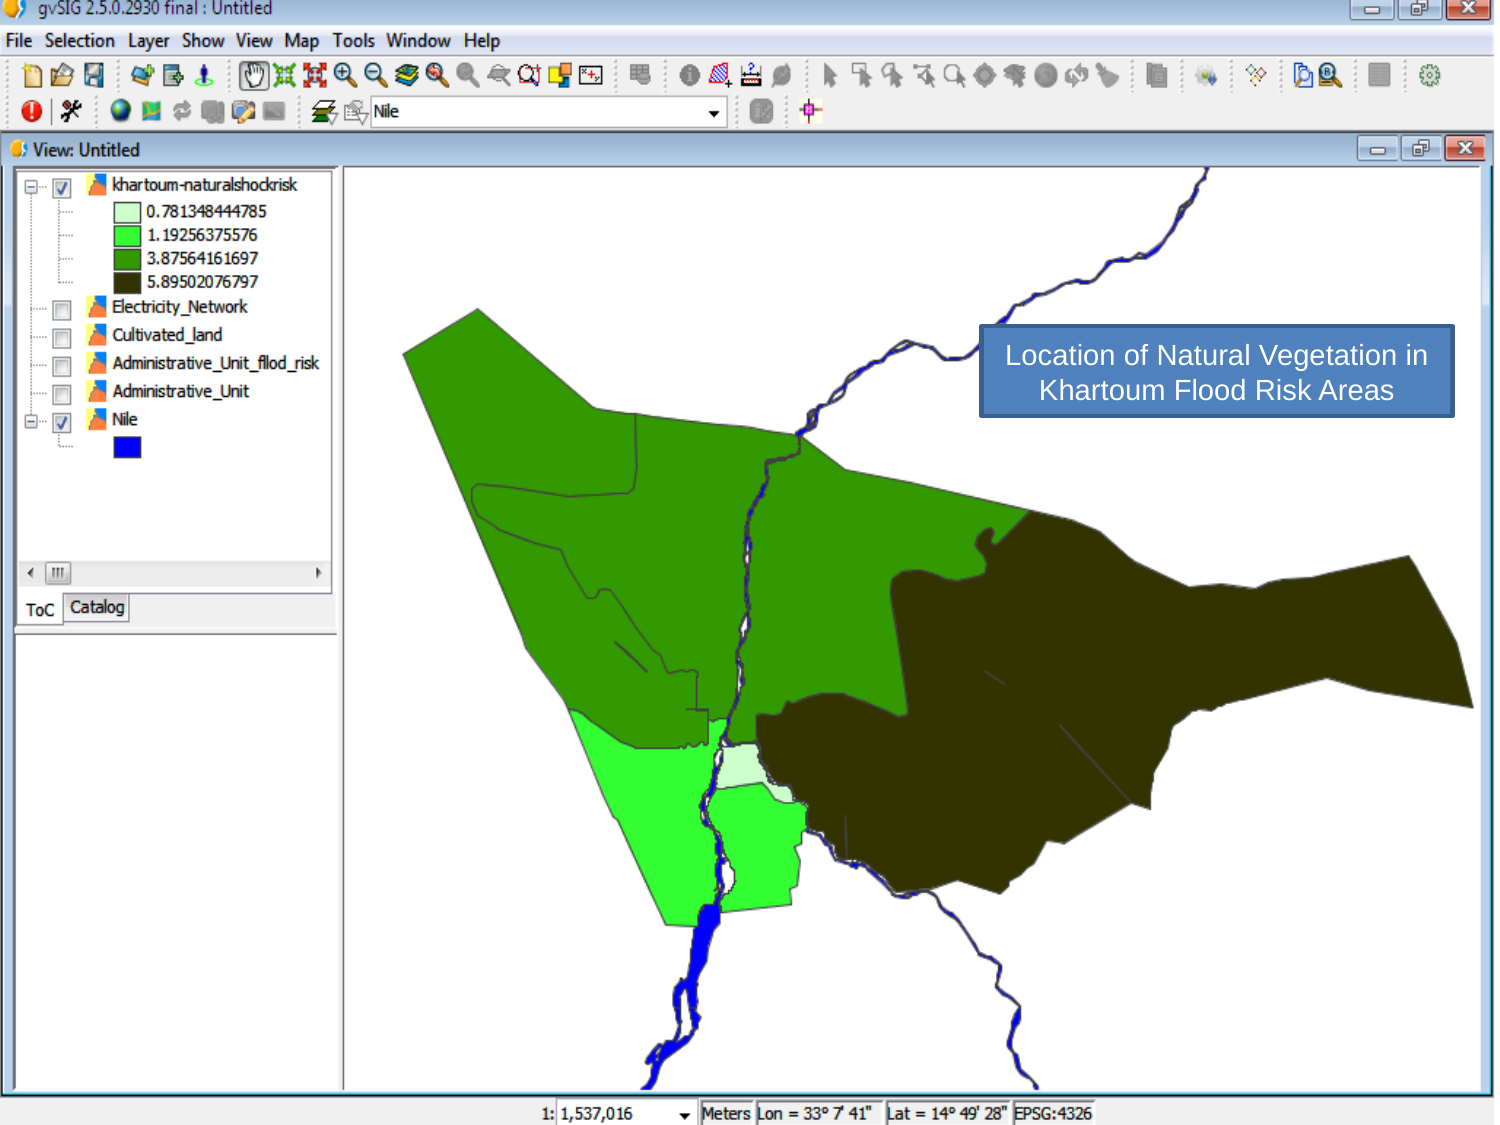

Location of Natural Vegetation in Khartoum Flood Risk Areas